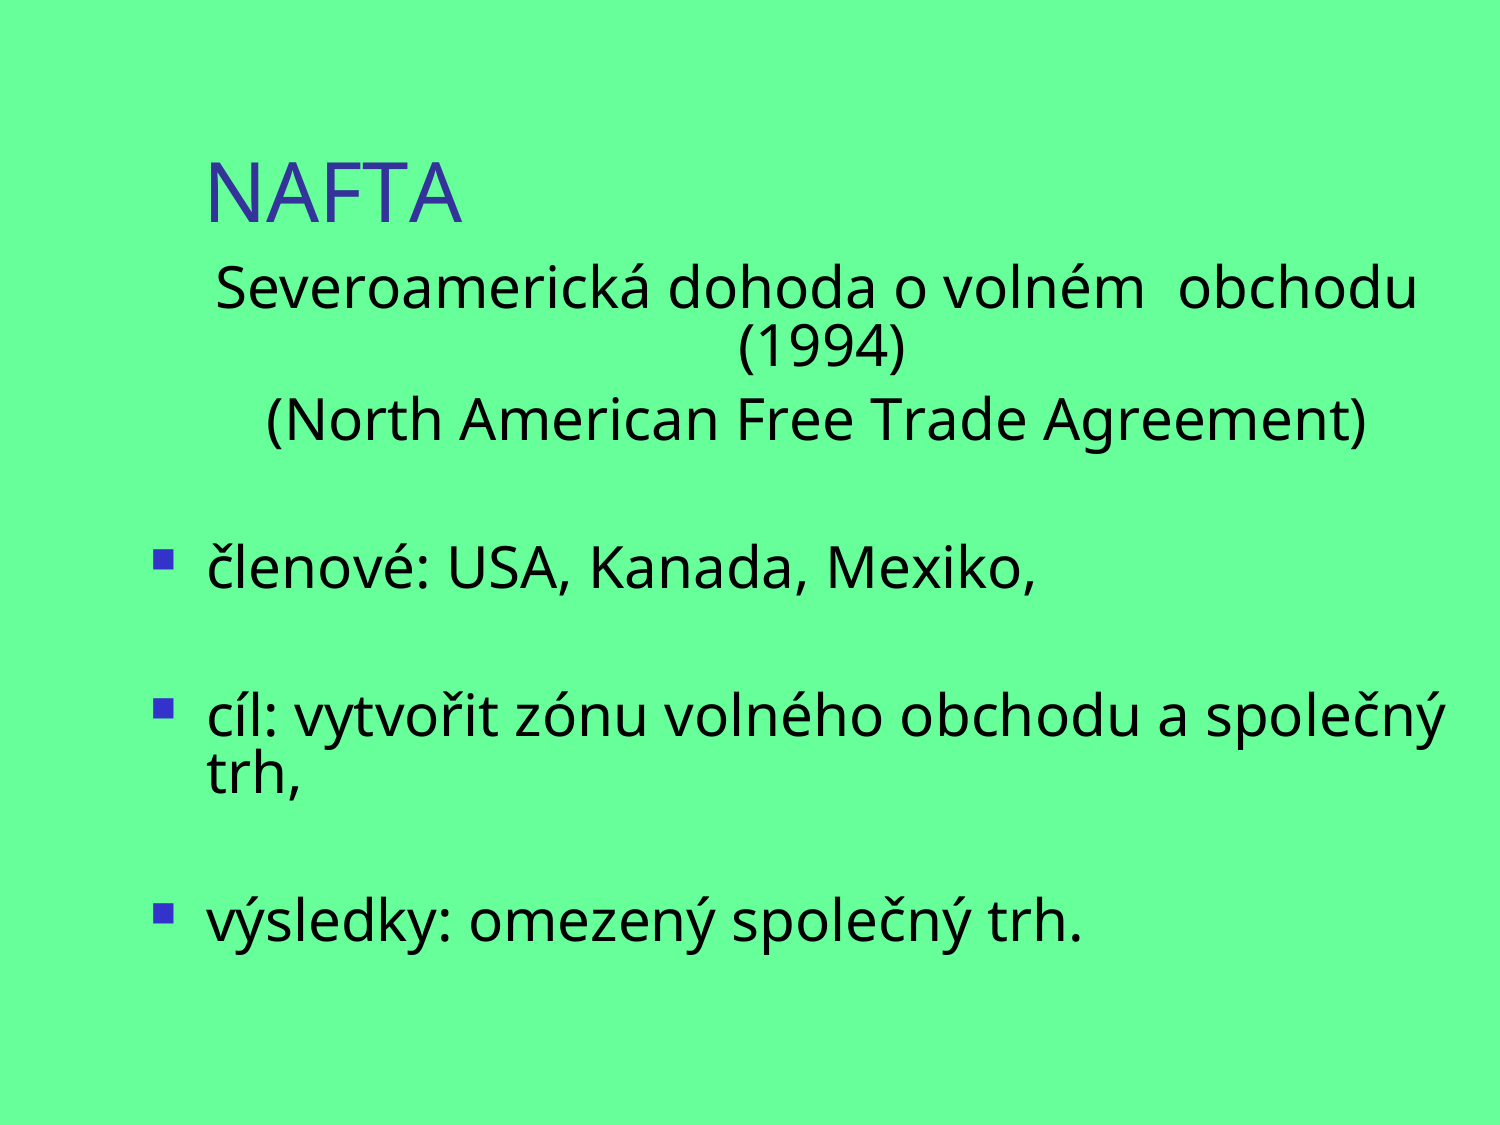

# NAFTA
 Severoamerická dohoda o volném obchodu (1994)
 (North American Free Trade Agreement)
členové: USA, Kanada, Mexiko,
cíl: vytvořit zónu volného obchodu a společný trh,
výsledky: omezený společný trh.